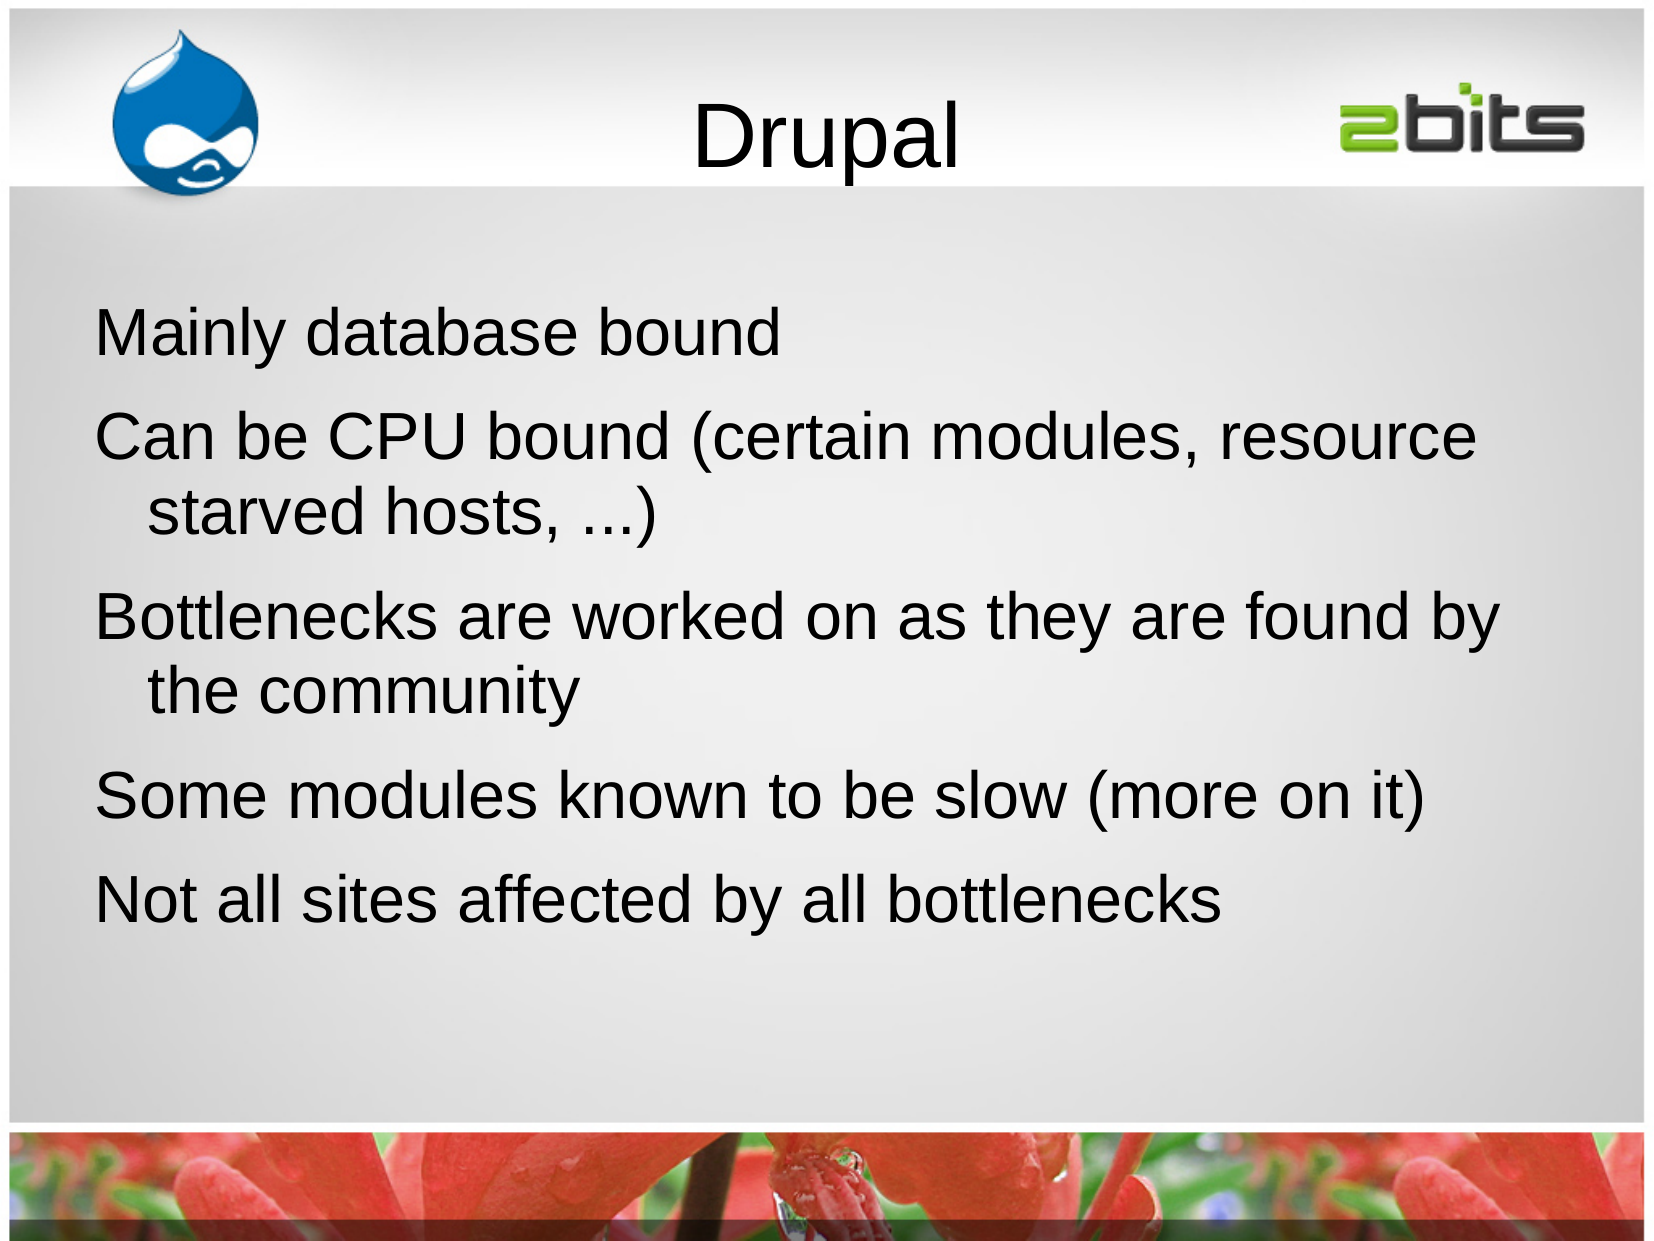

# Drupal
Mainly database bound
Can be CPU bound (certain modules, resource starved hosts, ...)
Bottlenecks are worked on as they are found by the community
Some modules known to be slow (more on it)
Not all sites affected by all bottlenecks